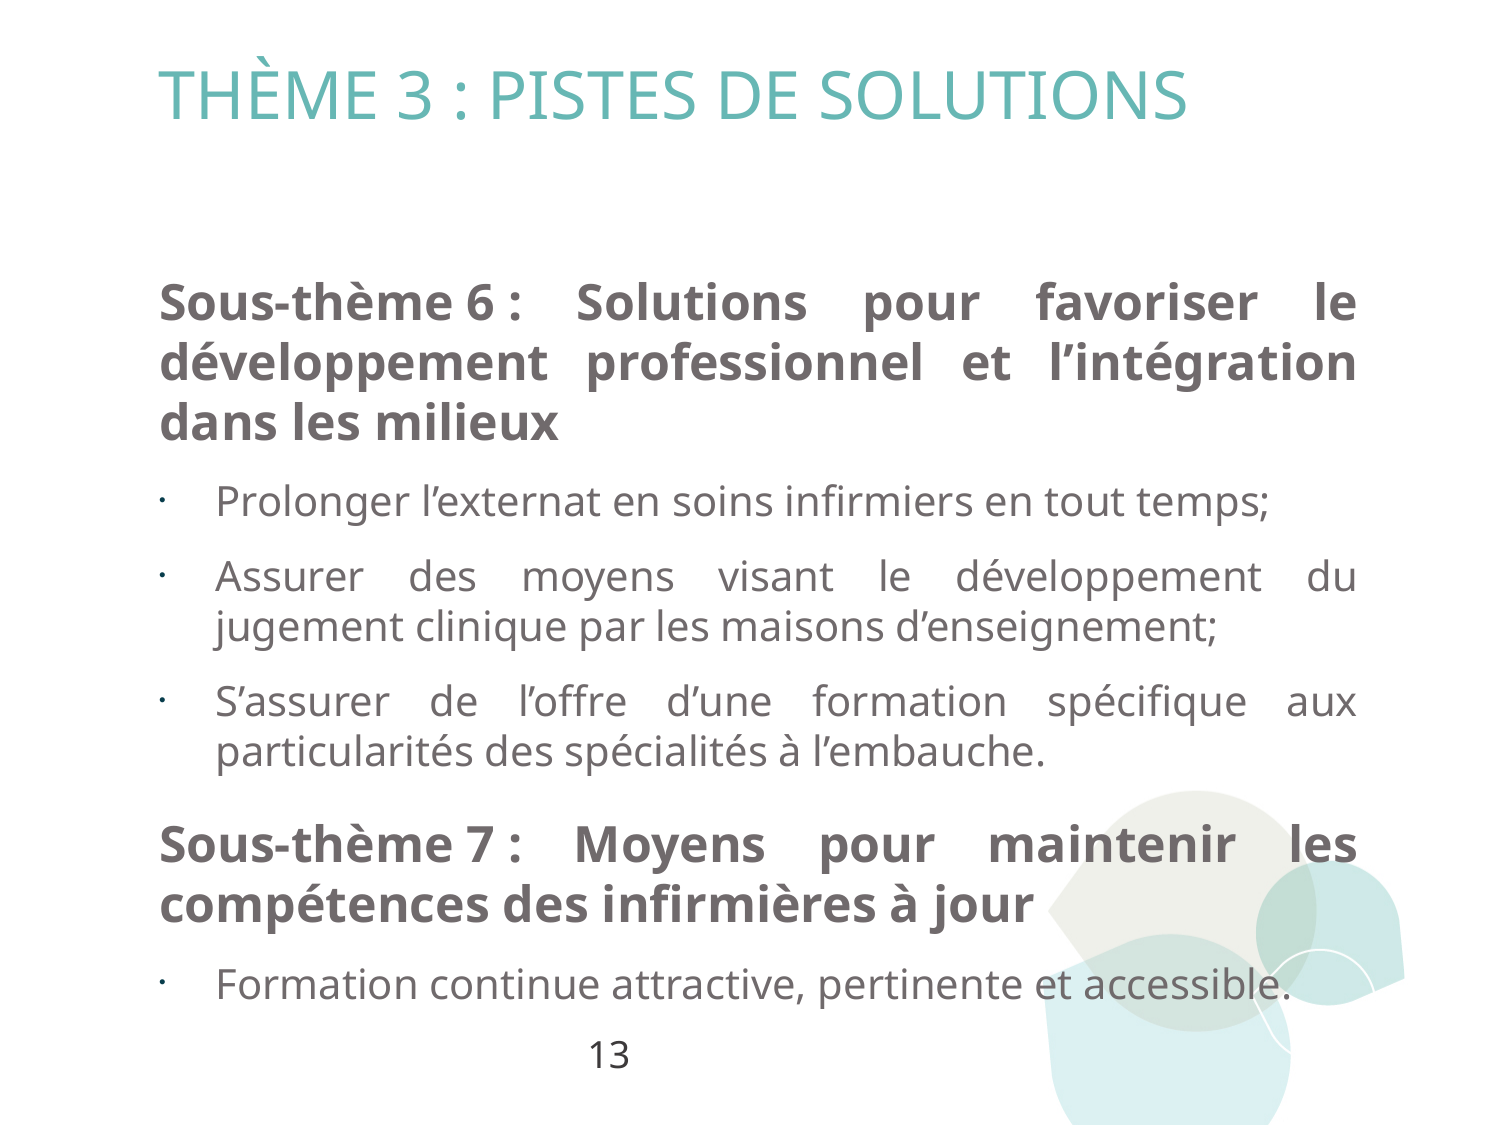

# THÈME 3 : PISTES DE SOLUTIONS
Sous-thème 6 : Solutions pour favoriser le développement professionnel et l’intégration dans les milieux
Prolonger l’externat en soins infirmiers en tout temps;
Assurer des moyens visant le développement du jugement clinique par les maisons d’enseignement;
S’assurer de l’offre d’une formation spécifique aux particularités des spécialités à l’embauche.
Sous-thème 7 : Moyens pour maintenir les compétences des infirmières à jour
Formation continue attractive, pertinente et accessible.